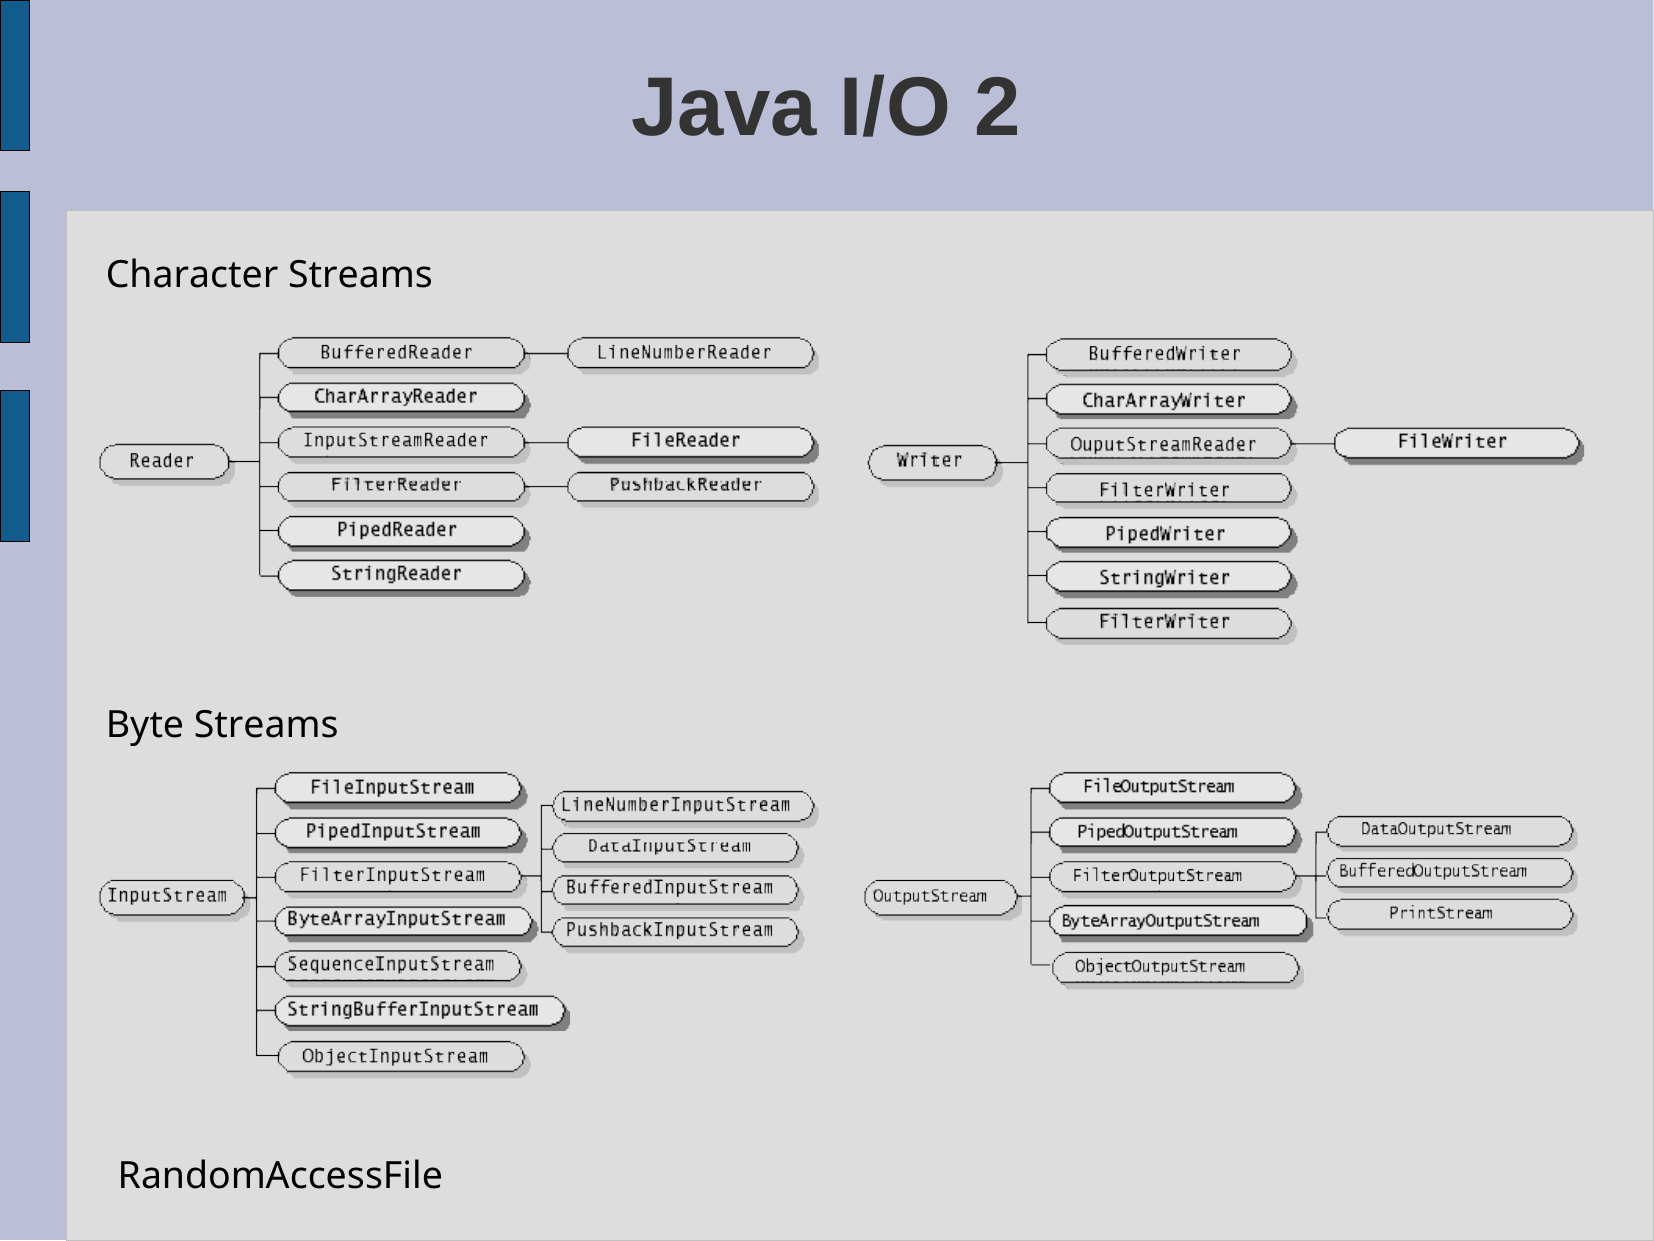

# Java I/O 2
Character Streams
Byte Streams
RandomAccessFile